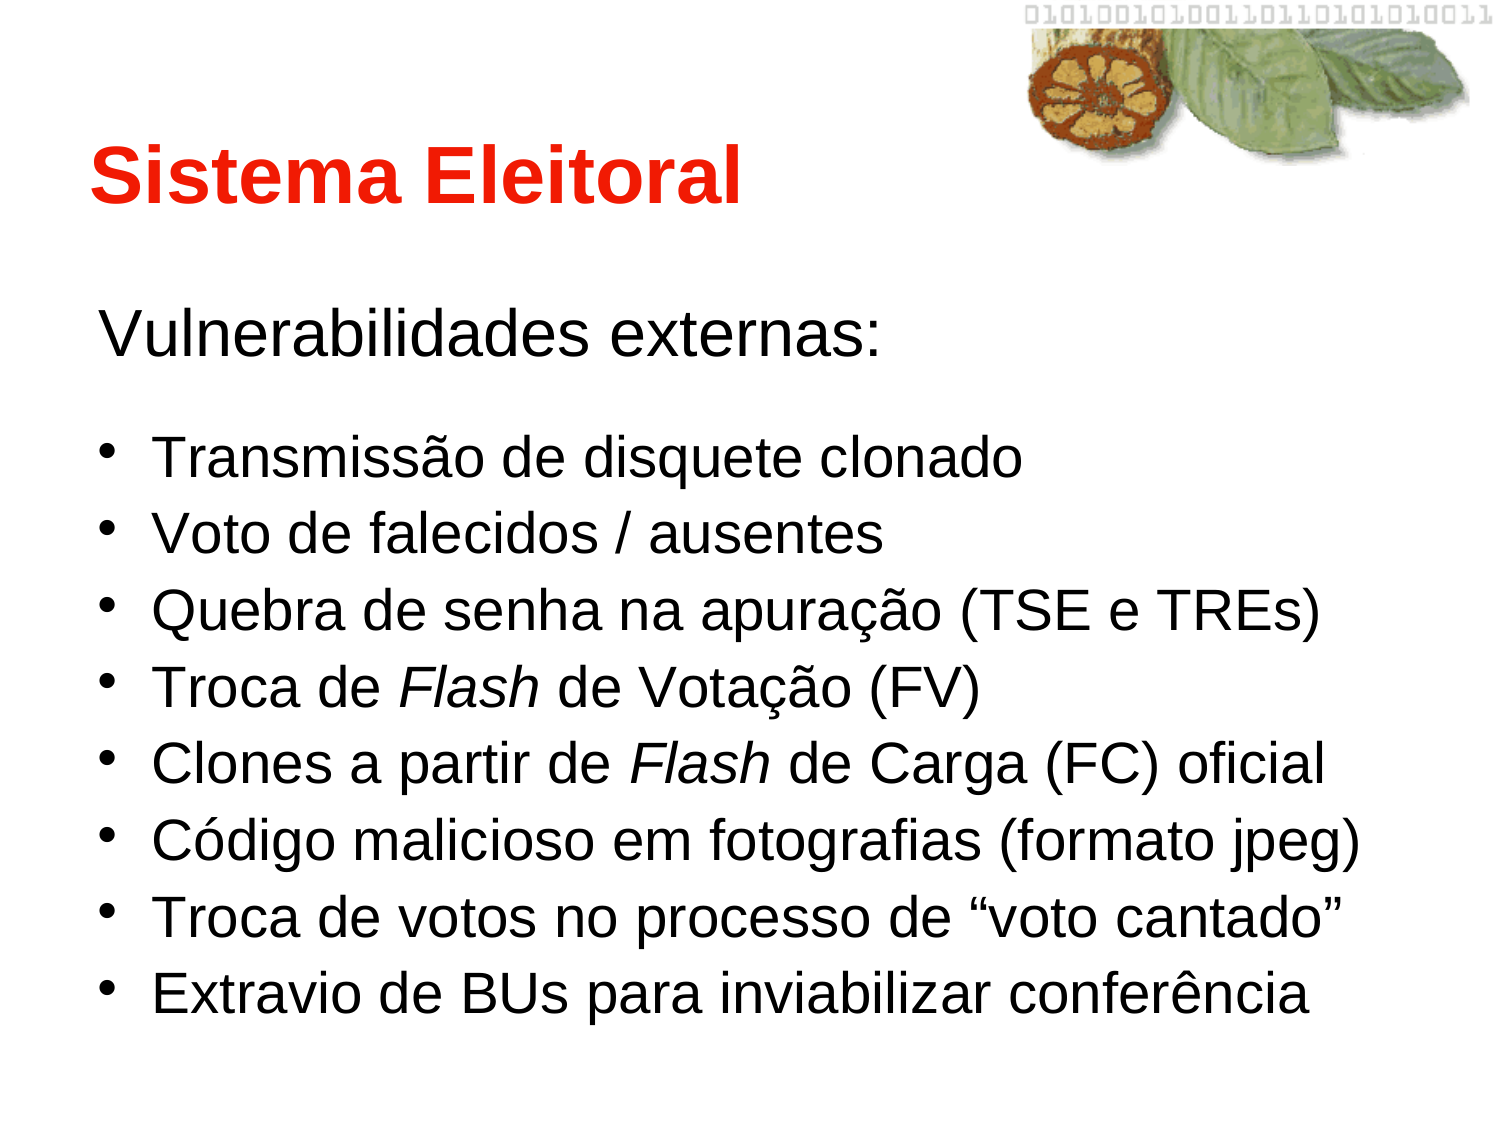

# Sistema Eleitoral
	Vulnerabilidades externas:
Transmissão de disquete clonado
Voto de falecidos / ausentes
Quebra de senha na apuração (TSE e TREs)
Troca de Flash de Votação (FV)
Clones a partir de Flash de Carga (FC) oficial
Código malicioso em fotografias (formato jpeg)
Troca de votos no processo de “voto cantado”
Extravio de BUs para inviabilizar conferência